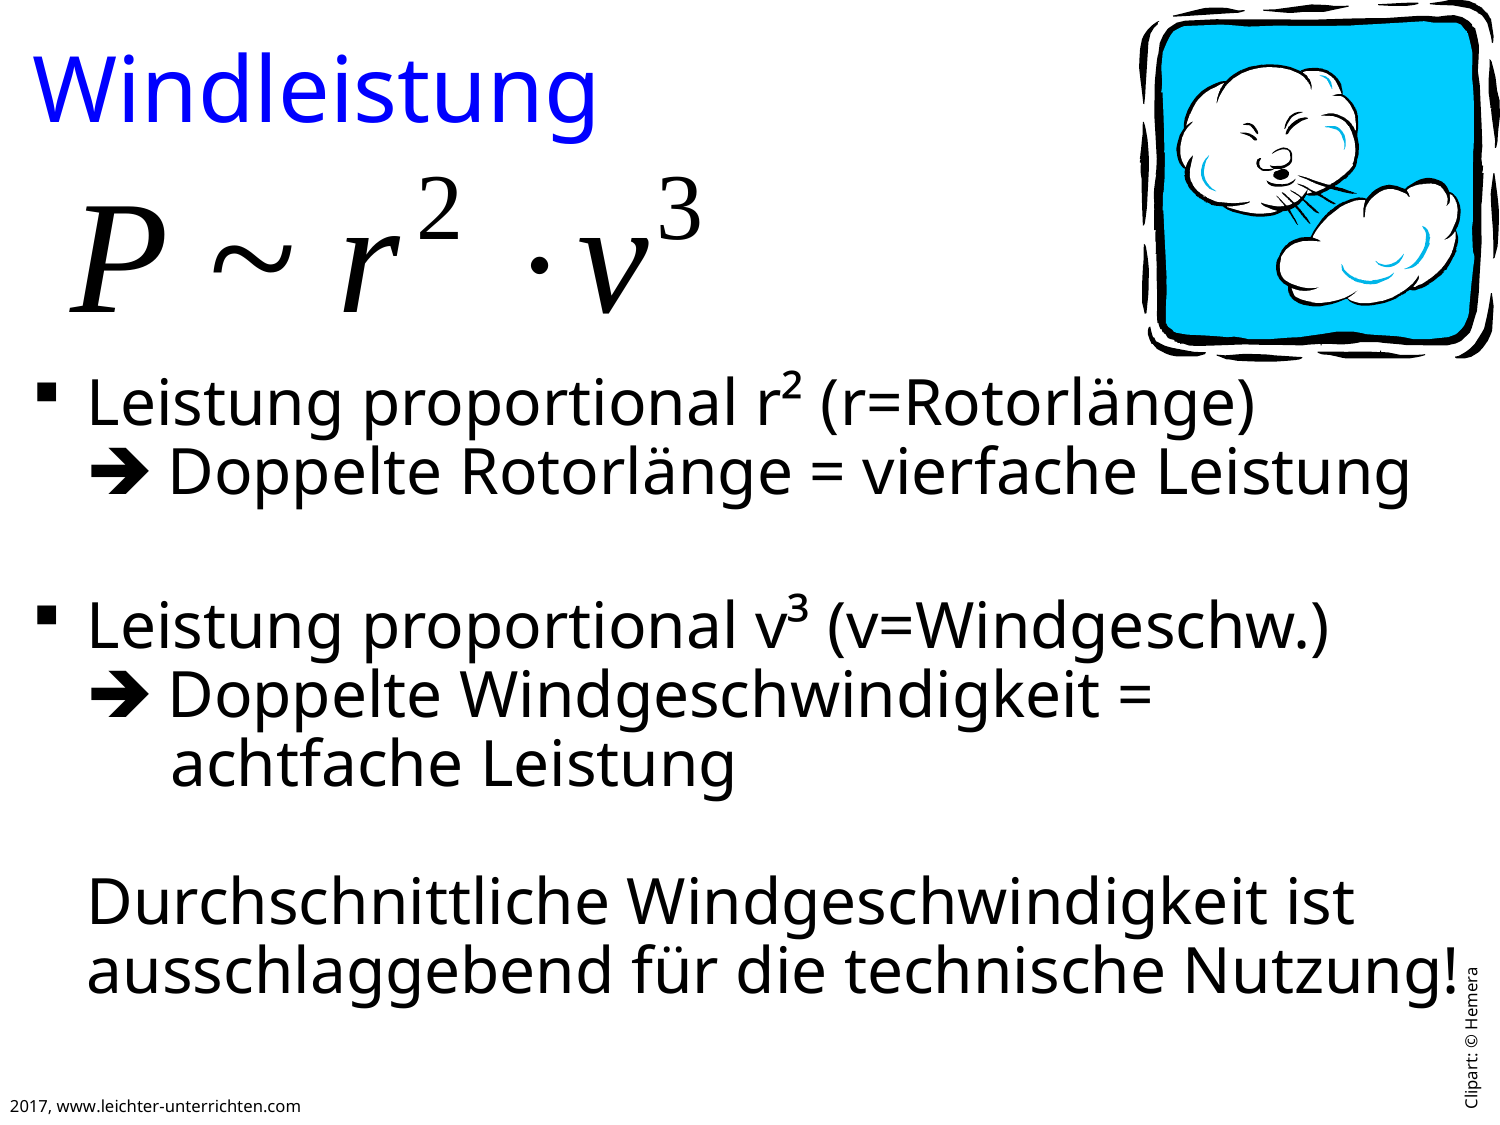

# Windleistung
Leistung proportional r² (r=Rotorlänge)
 Doppelte Rotorlänge = vierfache Leistung
Leistung proportional v³ (v=Windgeschw.)
 Doppelte Windgeschwindigkeit =
 achtfache Leistung
Durchschnittliche Windgeschwindigkeit ist ausschlaggebend für die technische Nutzung!
Clipart: © Hemera